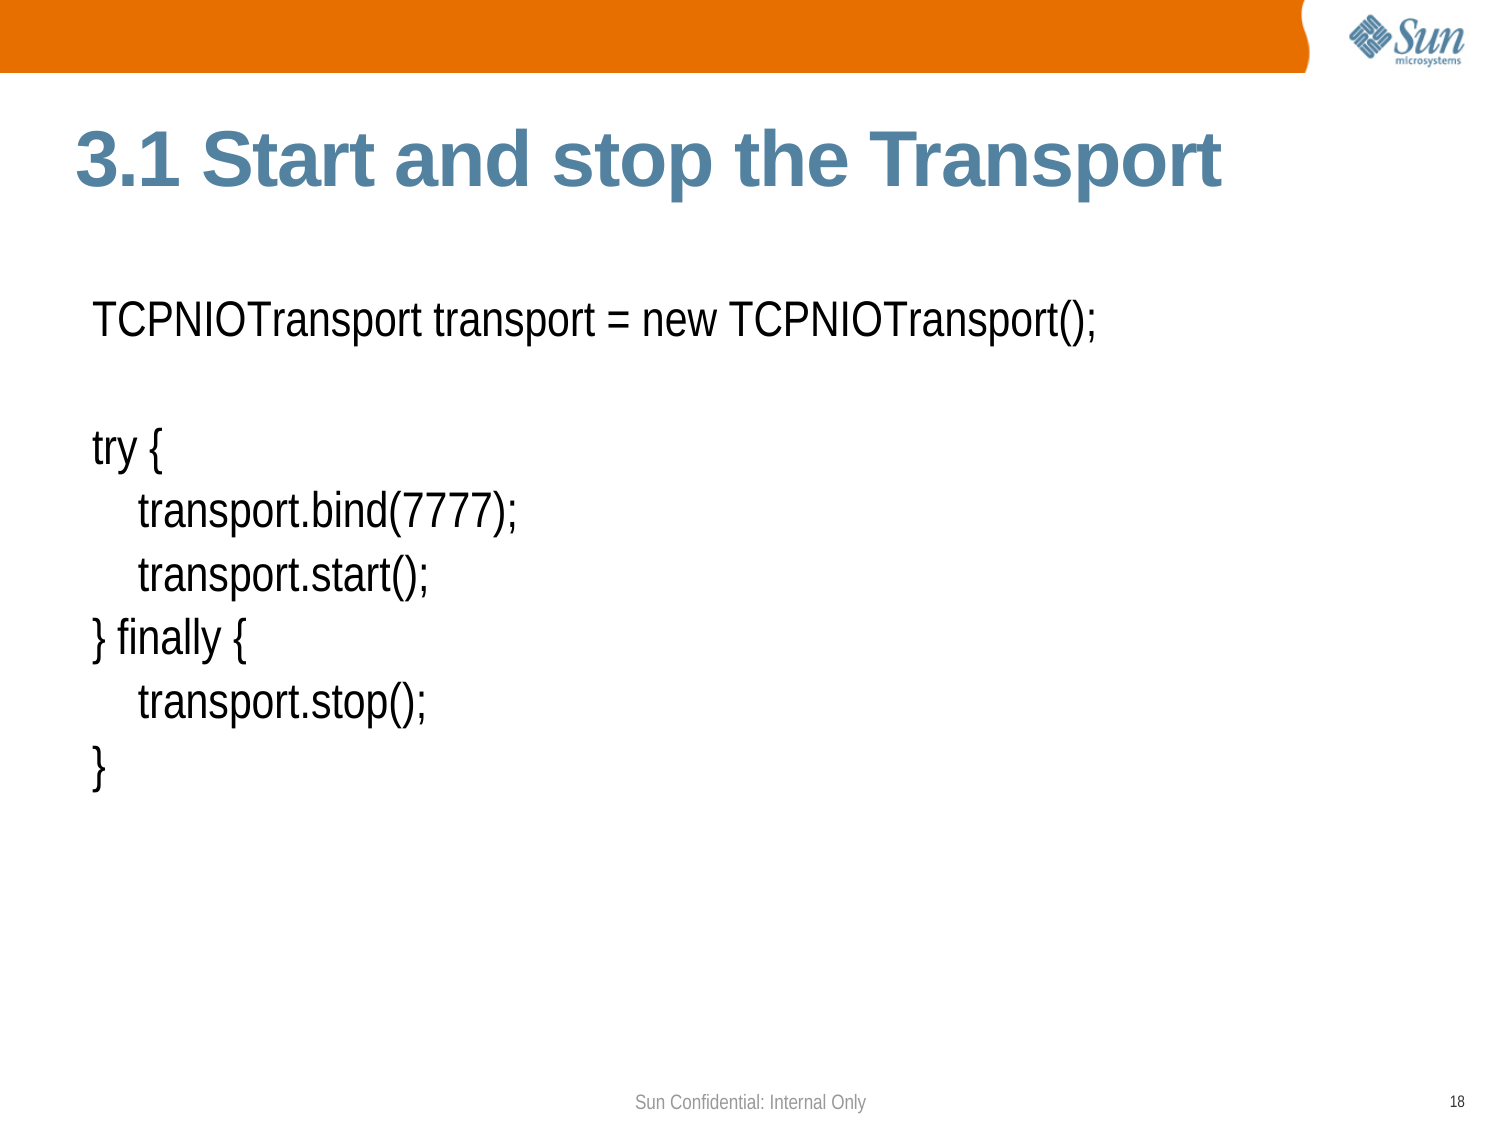

# 3.1 Start and stop the Transport
 TCPNIOTransport transport = new TCPNIOTransport();
 try {
 transport.bind(7777);
 transport.start();
 } finally {
 transport.stop();
 }